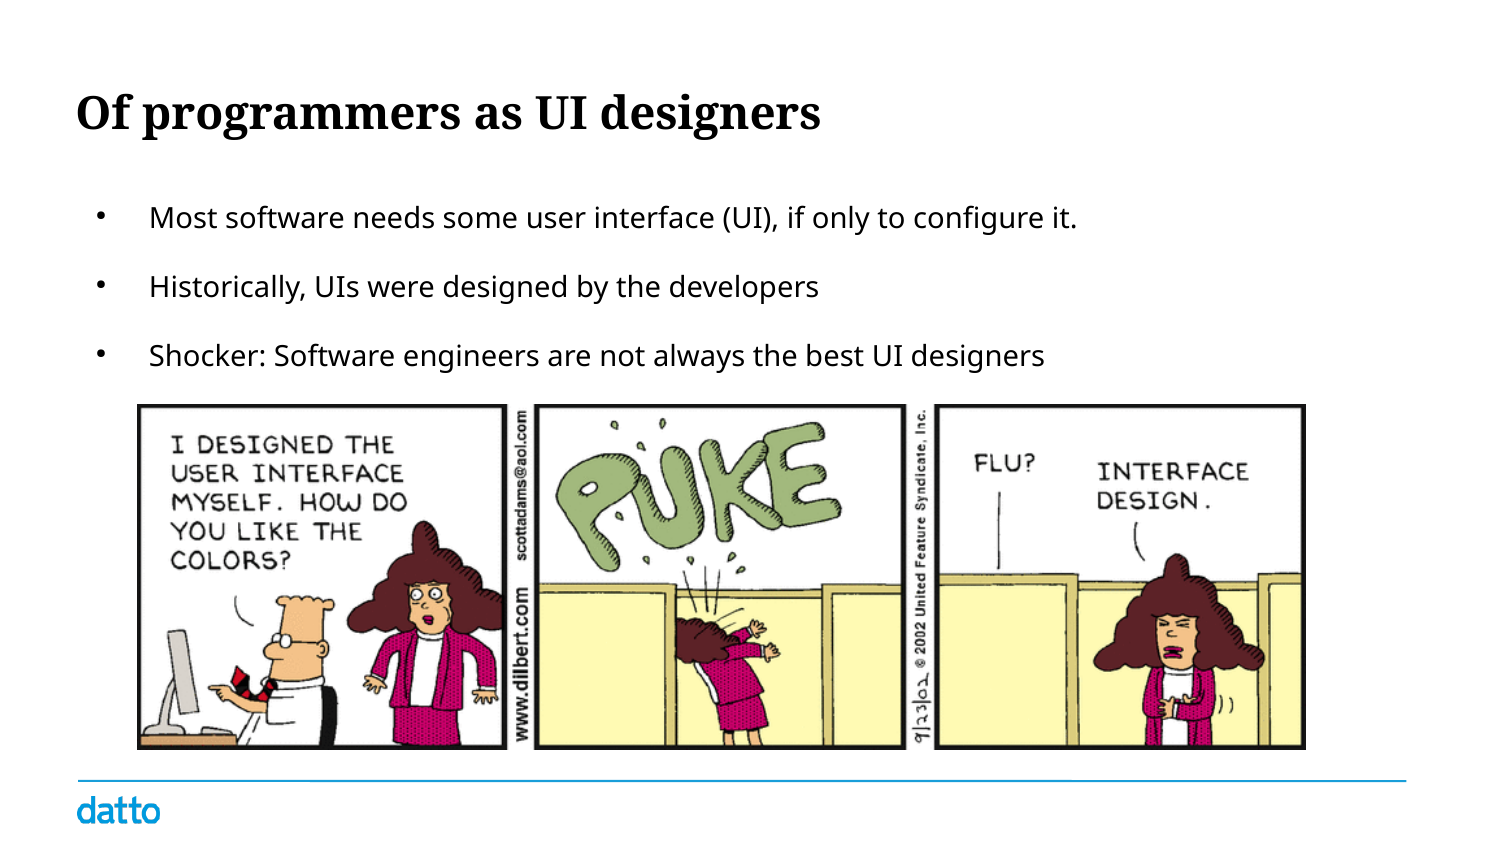

# Of programmers as UI designers
Most software needs some user interface (UI), if only to configure it.
Historically, UIs were designed by the developers
Shocker: Software engineers are not always the best UI designers